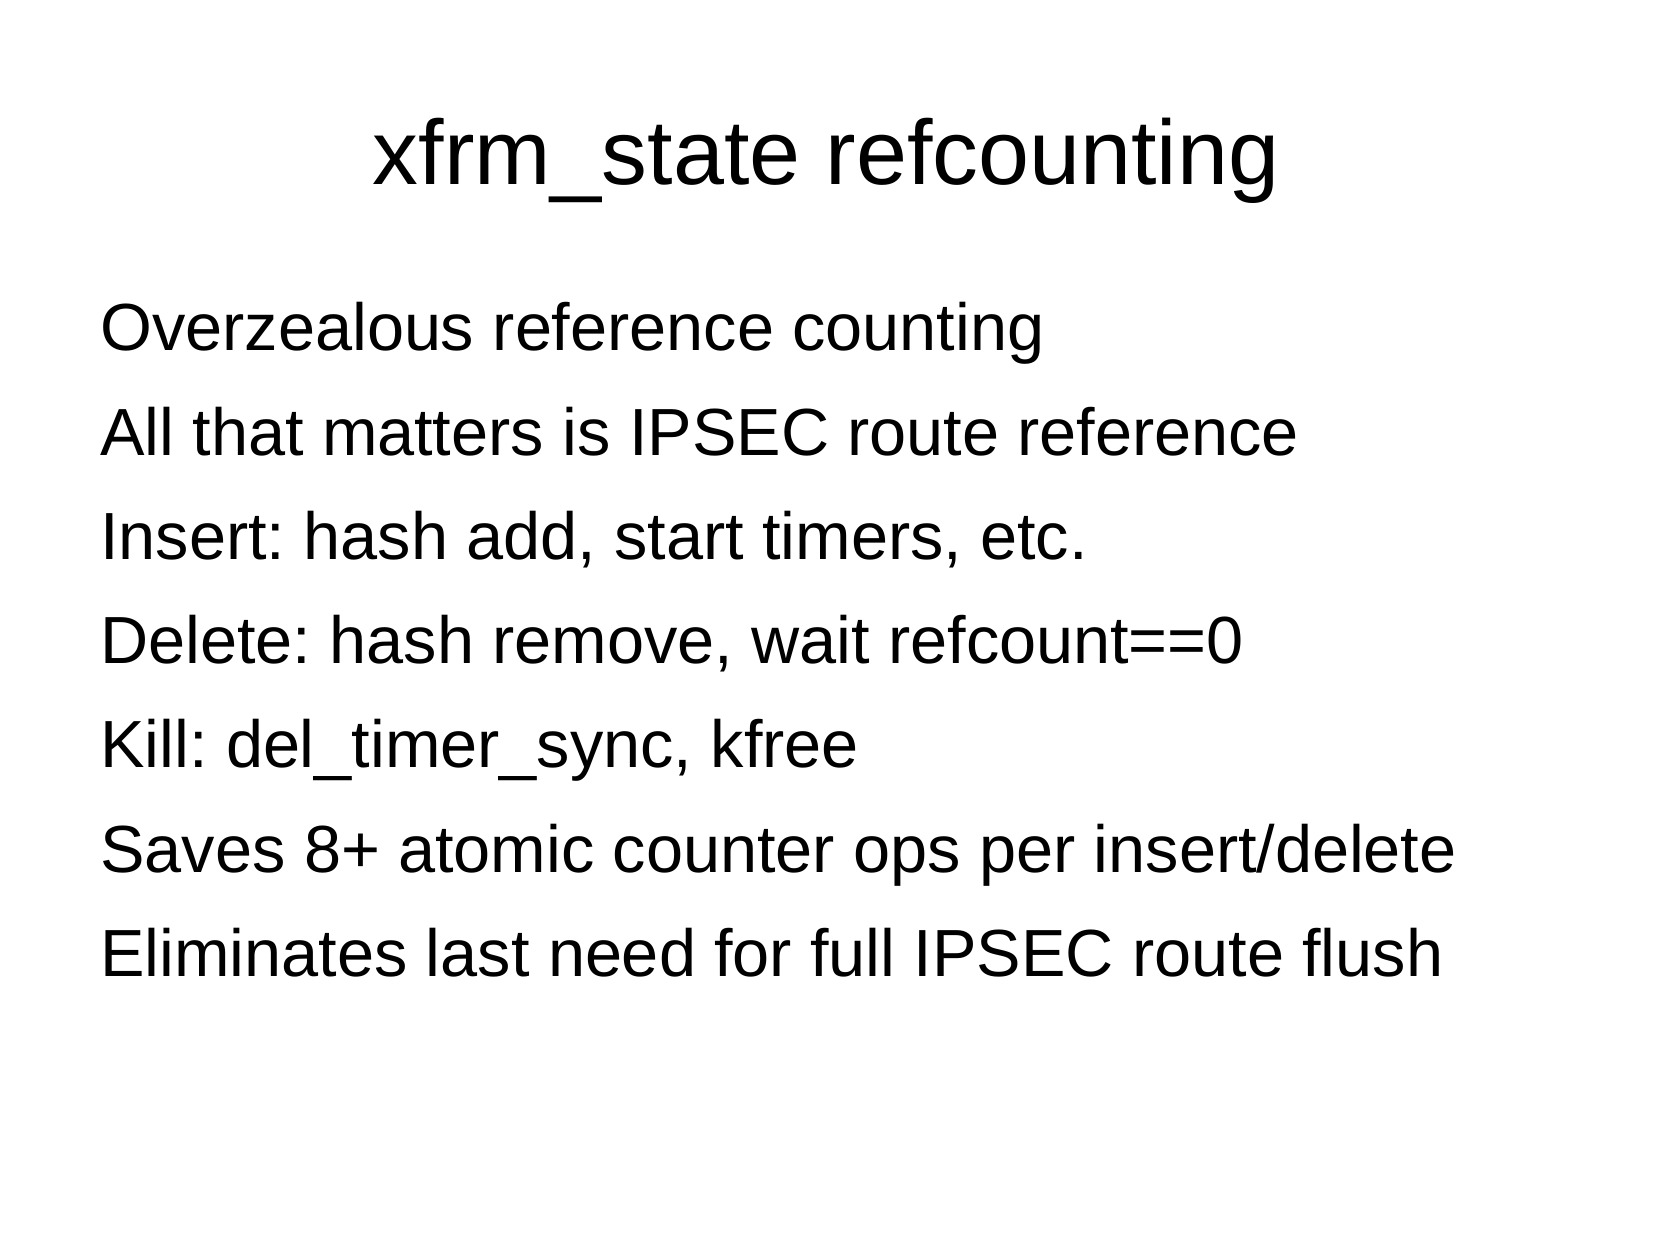

# xfrm_state refcounting
Overzealous reference counting
All that matters is IPSEC route reference
Insert: hash add, start timers, etc.
Delete: hash remove, wait refcount==0
Kill: del_timer_sync, kfree
Saves 8+ atomic counter ops per insert/delete
Eliminates last need for full IPSEC route flush